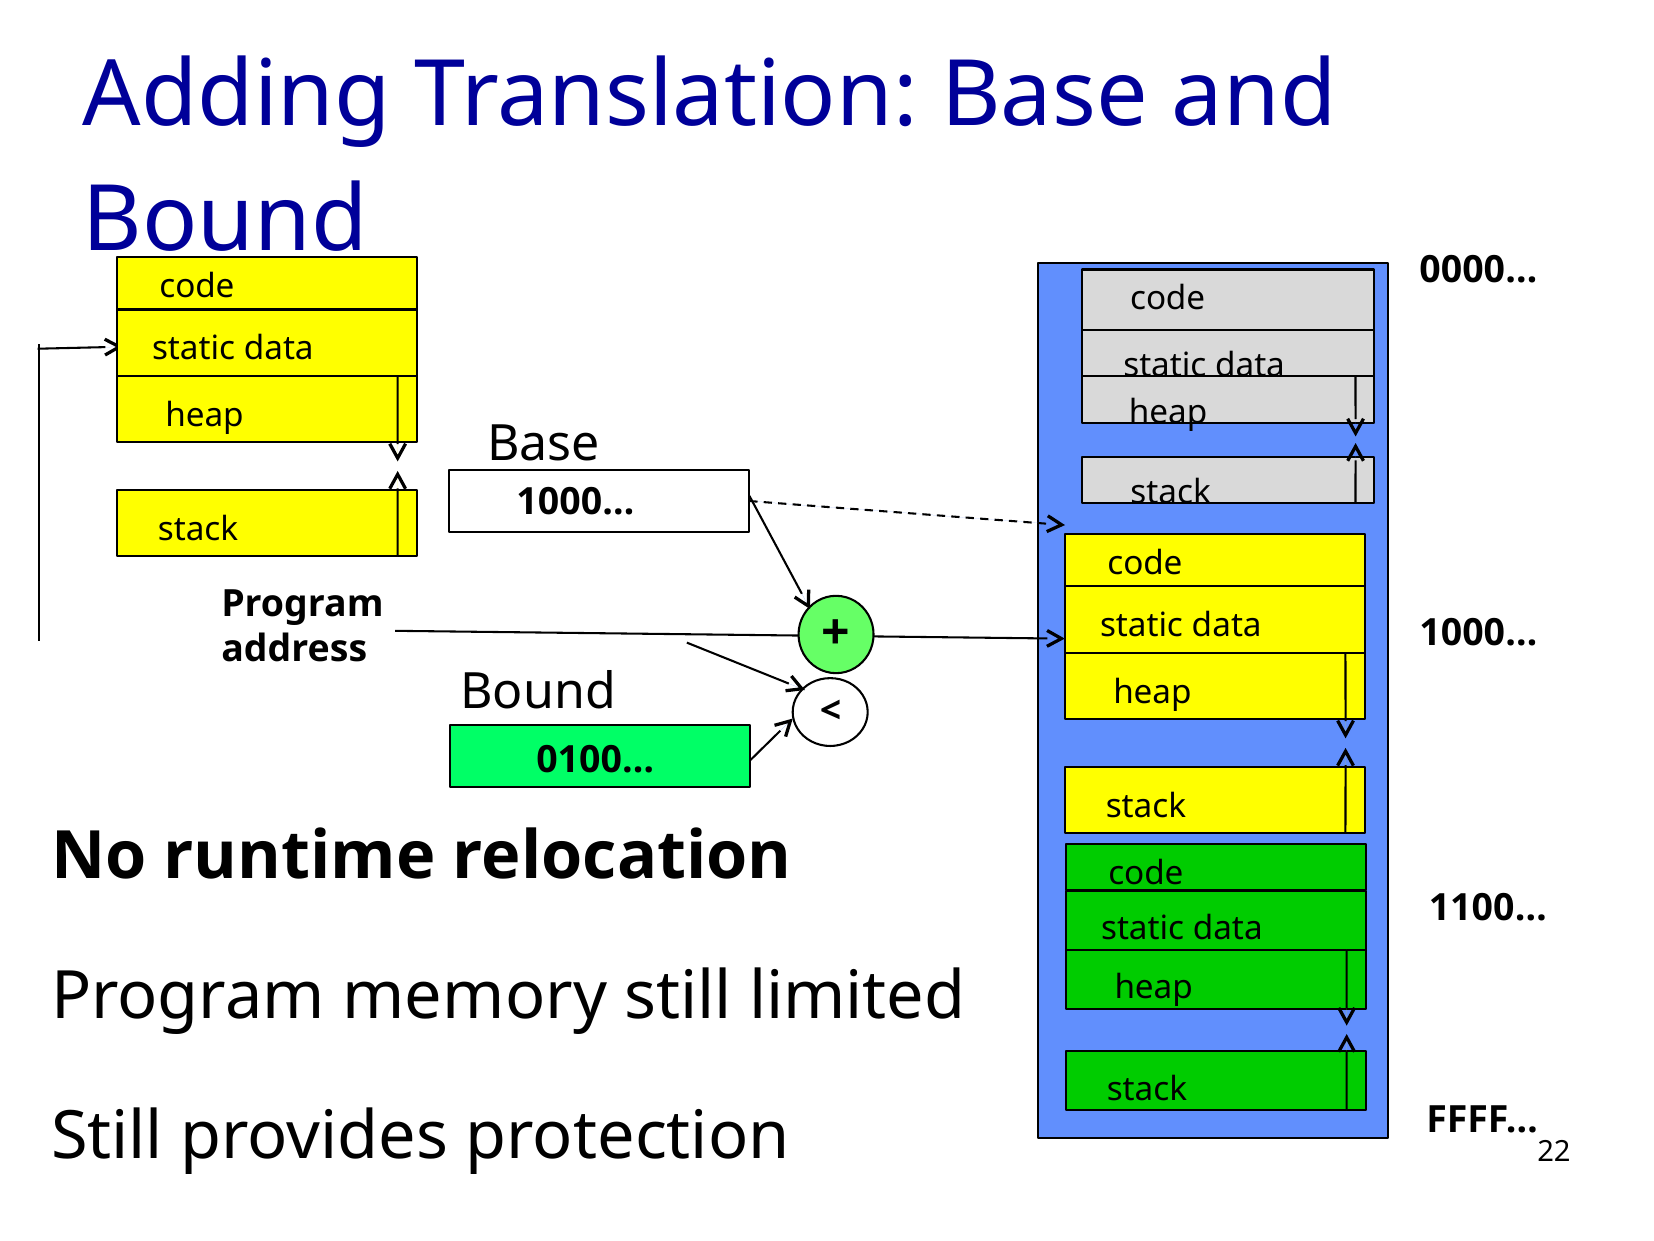

# Adding Translation: Base and Bound
0000…
code
static data
heap
stack
code
static data
heap
stack
Base
1000…
code
static data
heap
stack
Program
address
+
1000…
Bound
<
0100…
No runtime relocation
Program memory still limited
Still provides protection
code
static data
heap
stack
1100…
FFFF…
22